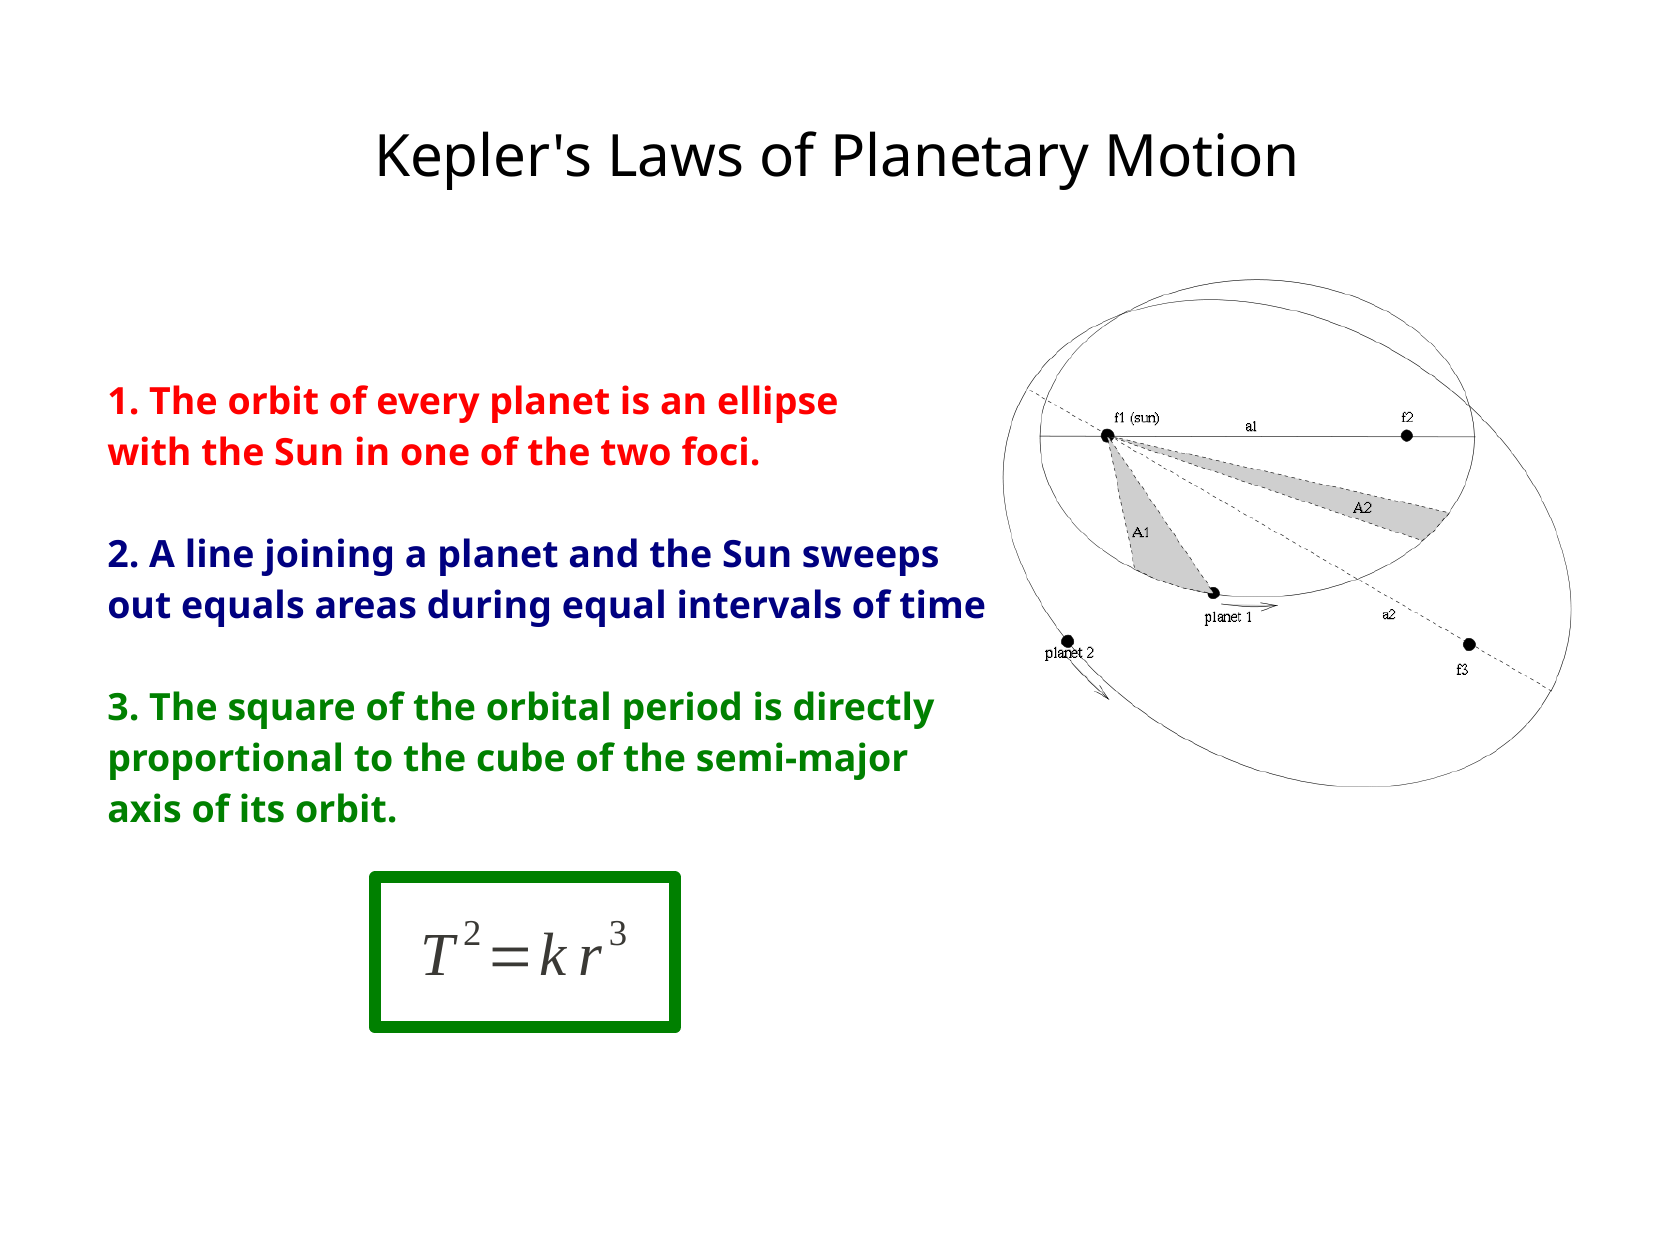

# Kepler's Laws of Planetary Motion
1. The orbit of every planet is an ellipse
with the Sun in one of the two foci.
2. A line joining a planet and the Sun sweeps
out equals areas during equal intervals of time
3. The square of the orbital period is directly
proportional to the cube of the semi-major
axis of its orbit.